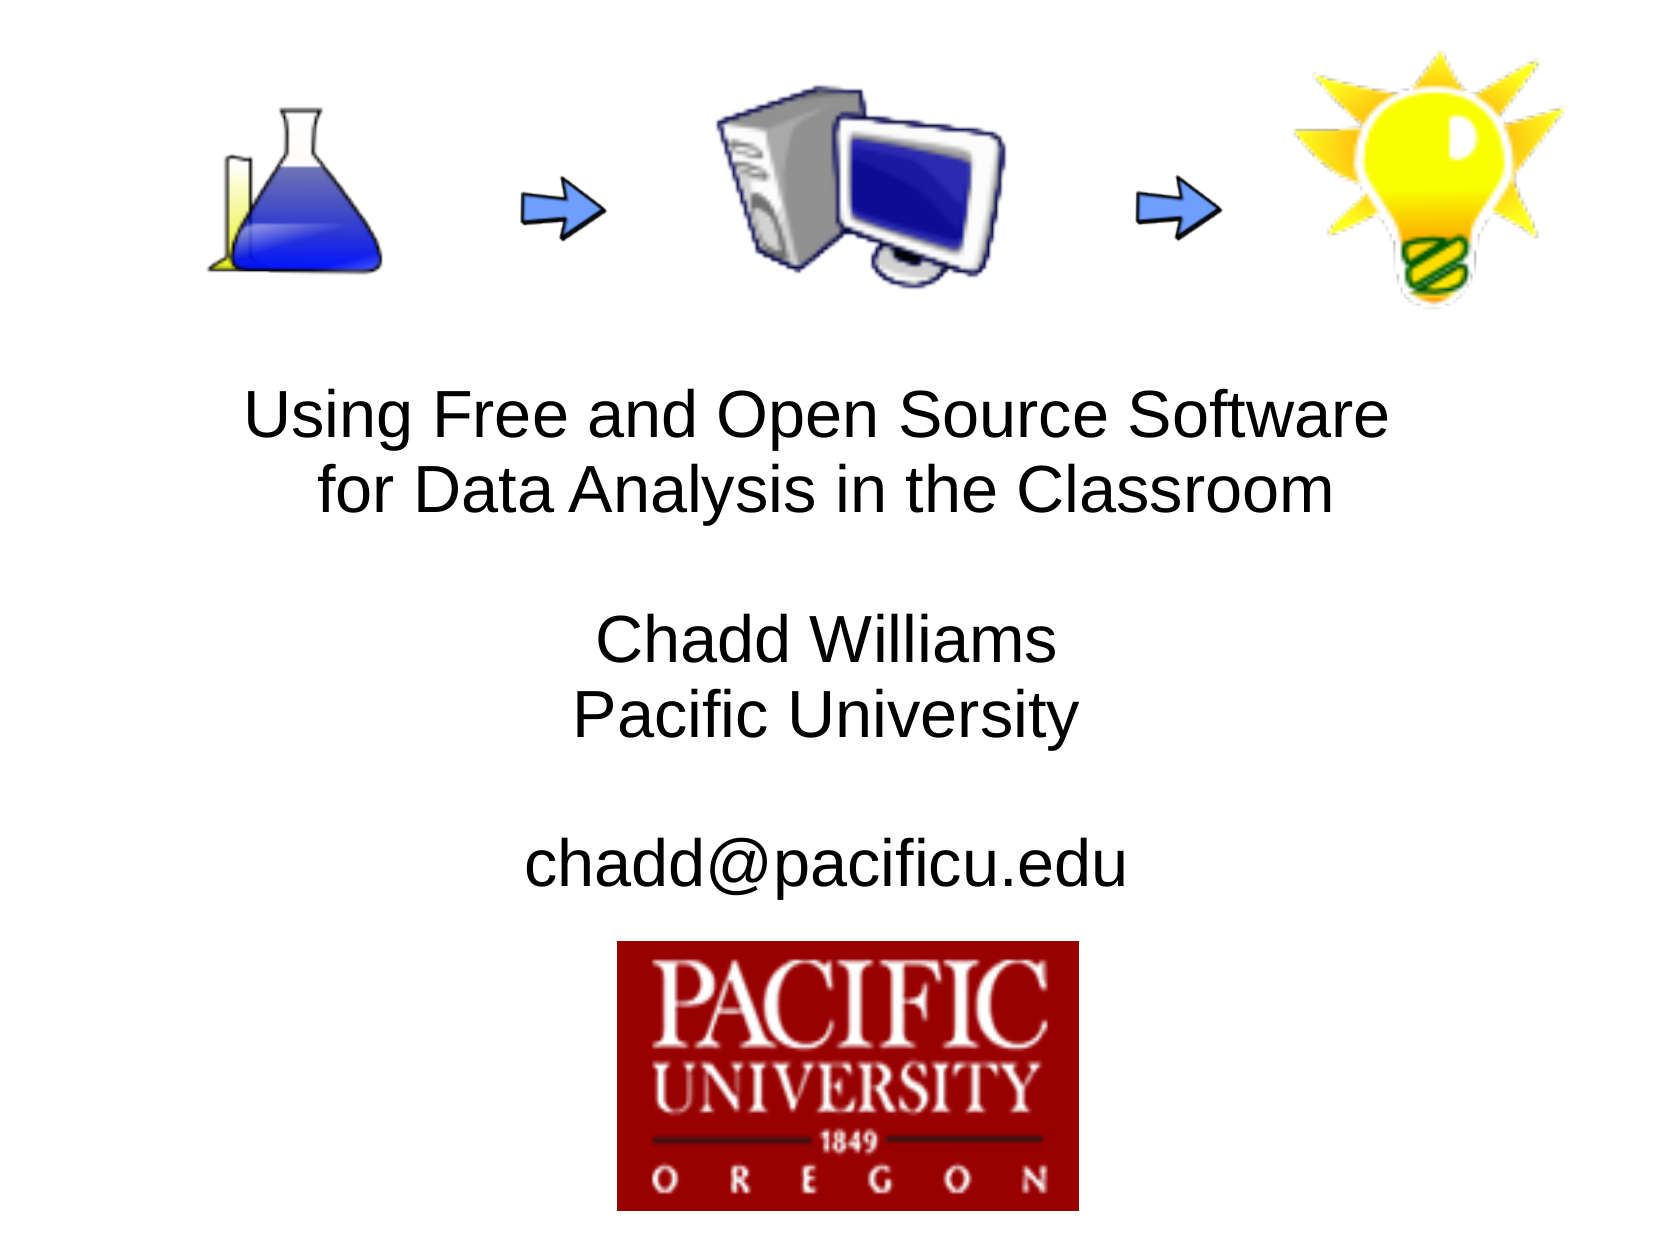

# Using Free and Open Source Software
for Data Analysis in the Classroom
Chadd Williams
Pacific University
chadd@pacificu.edu